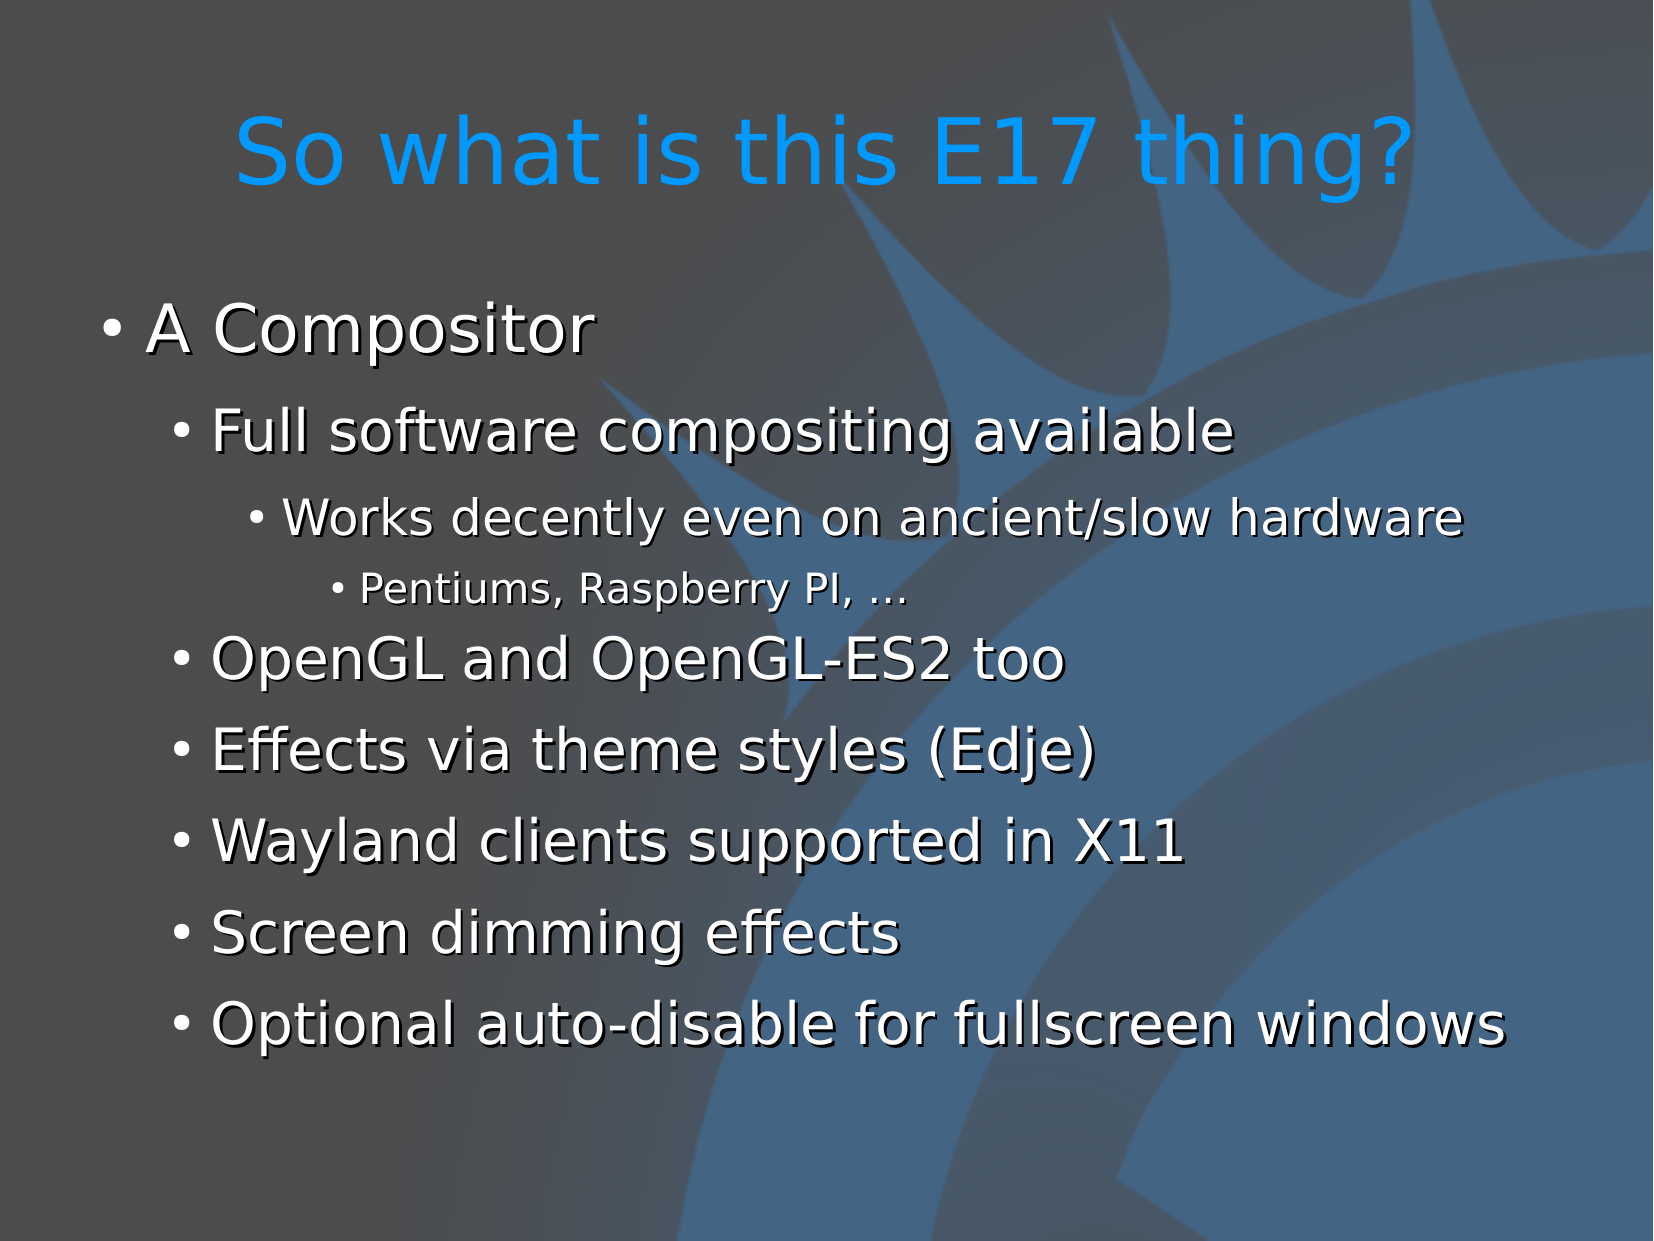

# So what is this E17 thing?
 A Compositor
 Full software compositing available
 Works decently even on ancient/slow hardware
 Pentiums, Raspberry PI, …
 OpenGL and OpenGL-ES2 too
 Effects via theme styles (Edje)
 Wayland clients supported in X11
 Screen dimming effects
 Optional auto-disable for fullscreen windows